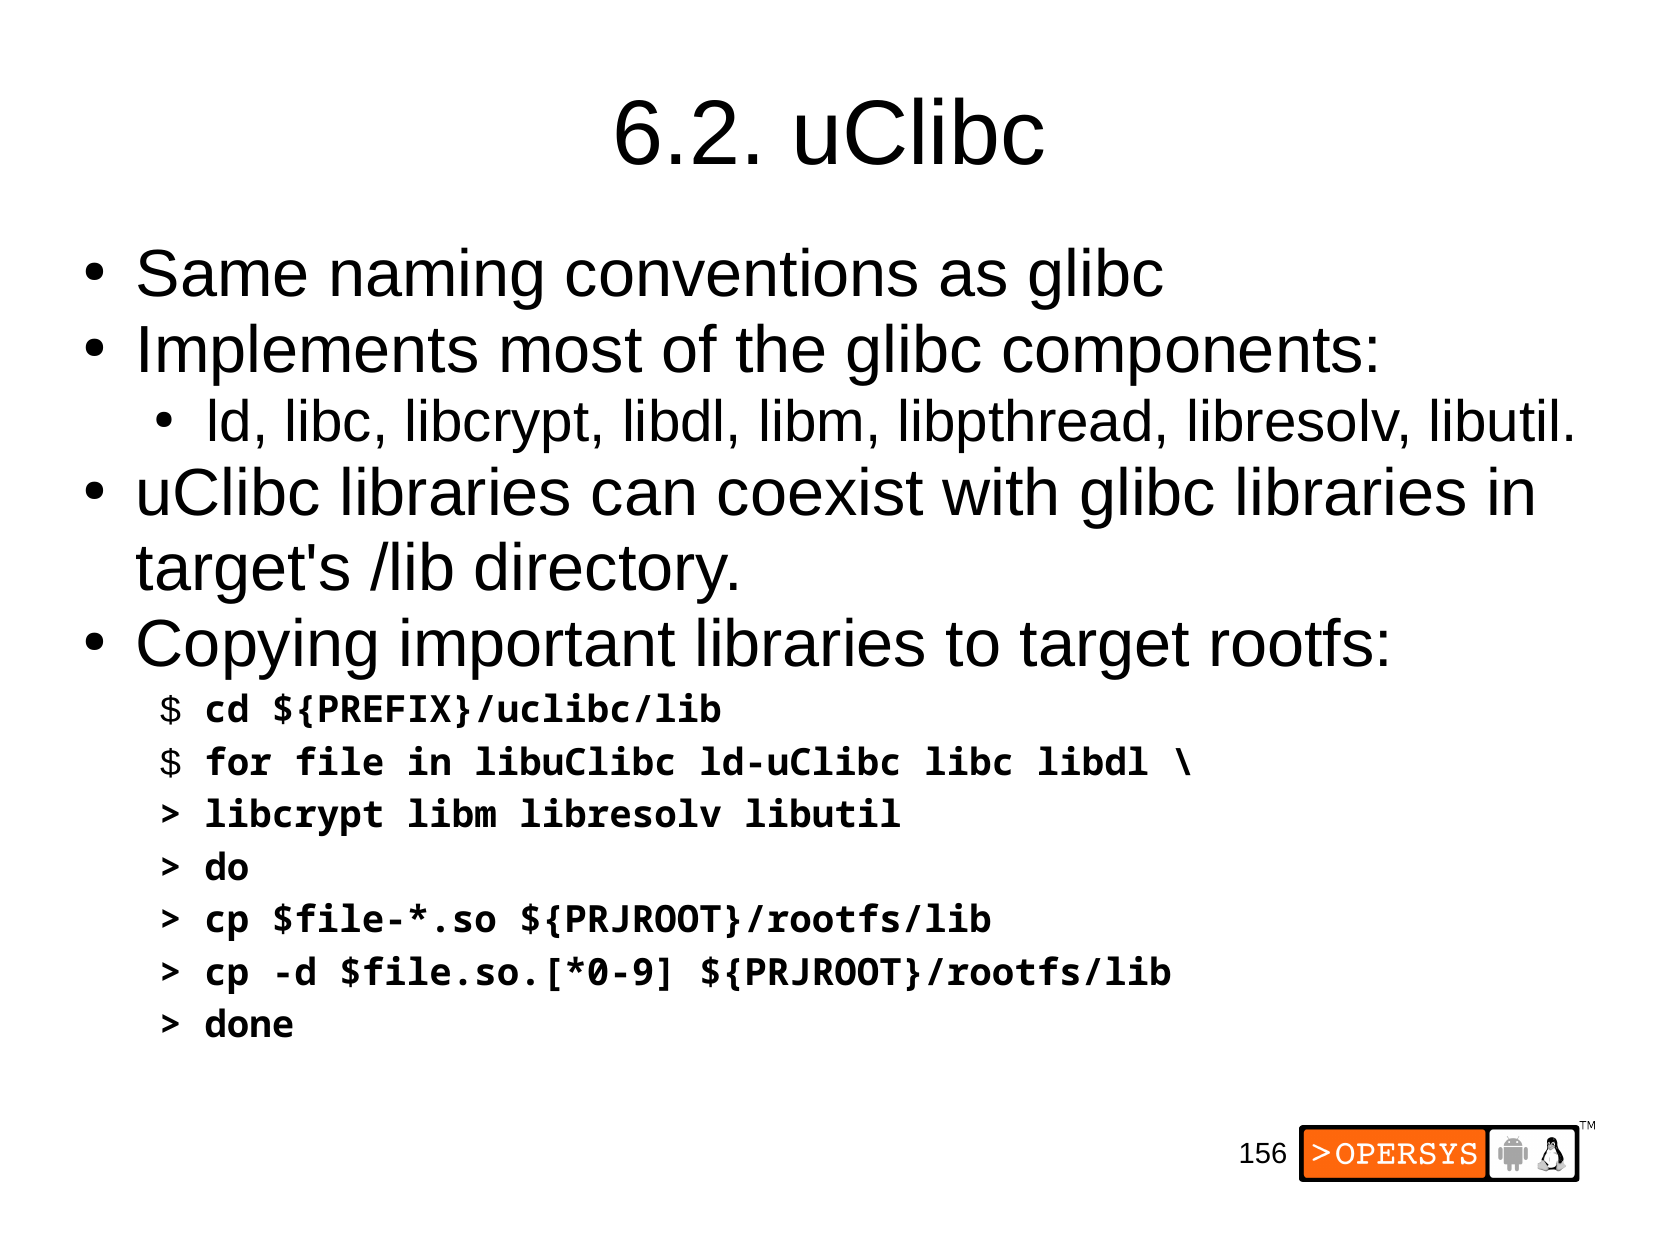

# 6.2. uClibc
Same naming conventions as glibc
Implements most of the glibc components:
ld, libc, libcrypt, libdl, libm, libpthread, libresolv, libutil.
uClibc libraries can coexist with glibc libraries in target's /lib directory.
Copying important libraries to target rootfs:
$ cd ${PREFIX}/uclibc/lib
$ for file in libuClibc ld-uClibc libc libdl \
> libcrypt libm libresolv libutil
> do
> cp $file-*.so ${PRJROOT}/rootfs/lib
> cp -d $file.so.[*0-9] ${PRJROOT}/rootfs/lib
> done